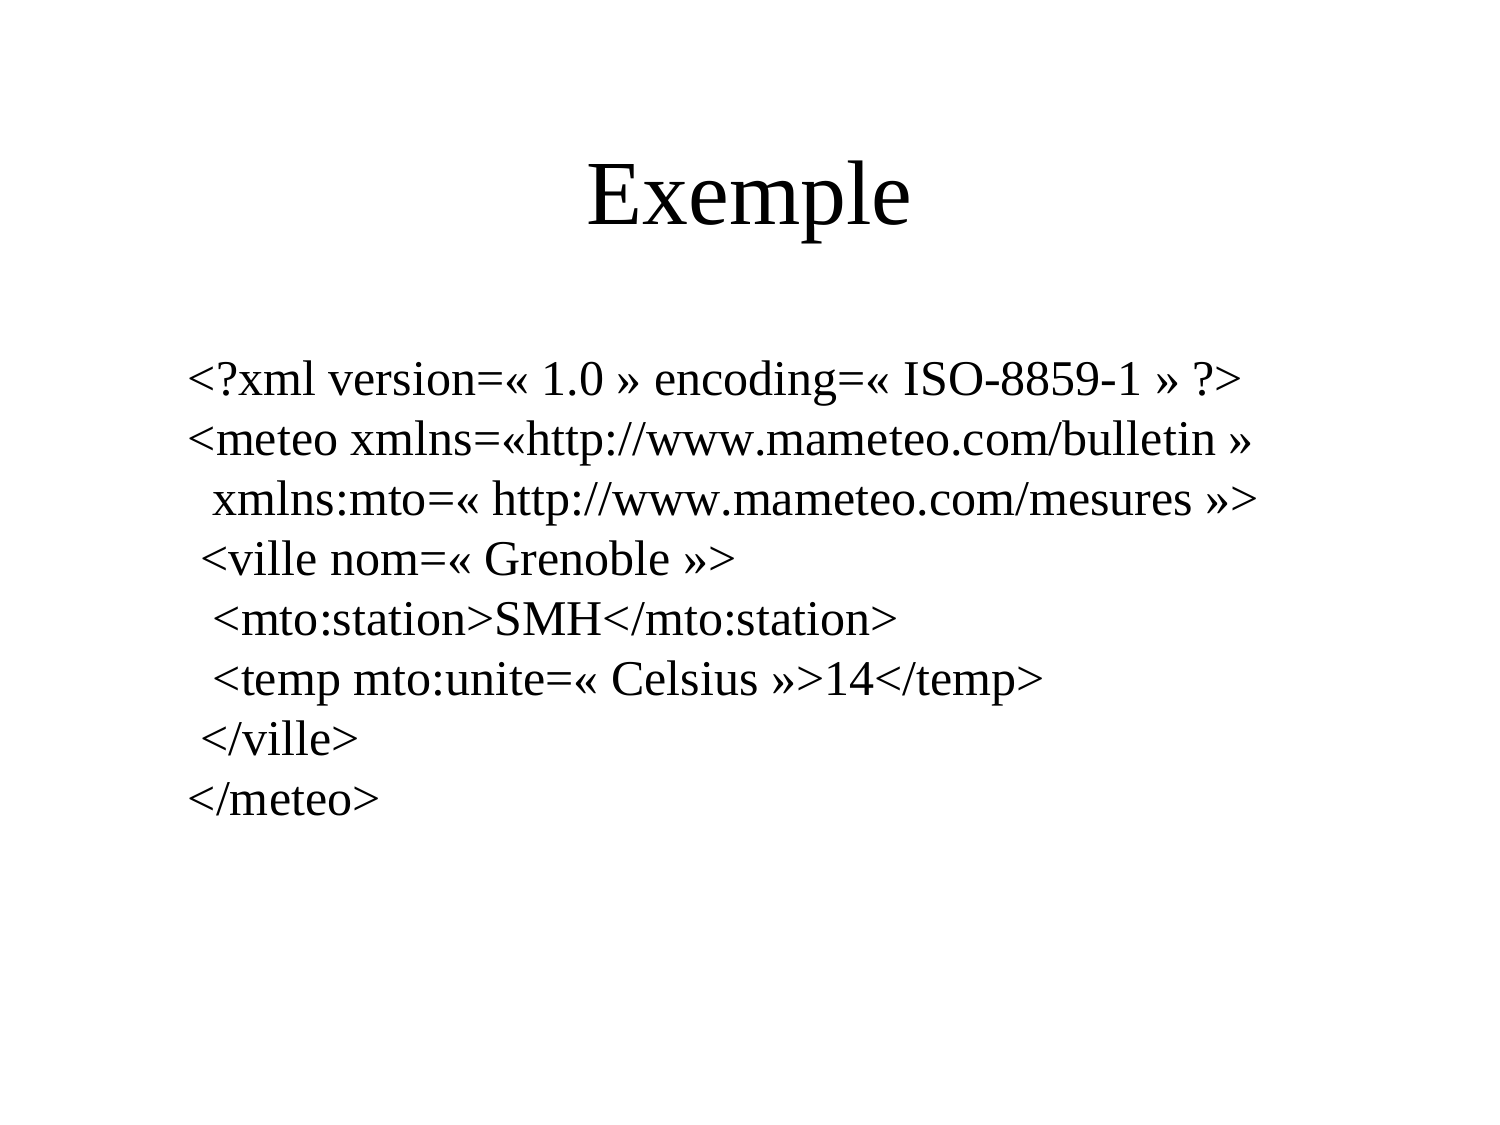

# Exemple
<?xml version=« 1.0 » encoding=« ISO-8859-1 » ?>
<meteo xmlns=«http://www.mameteo.com/bulletin » 
 xmlns:mto=« http://www.mameteo.com/mesures »>
 <ville nom=« Grenoble »>
 <mto:station>SMH</mto:station>
 <temp mto:unite=« Celsius »>14</temp>
 </ville>
</meteo>